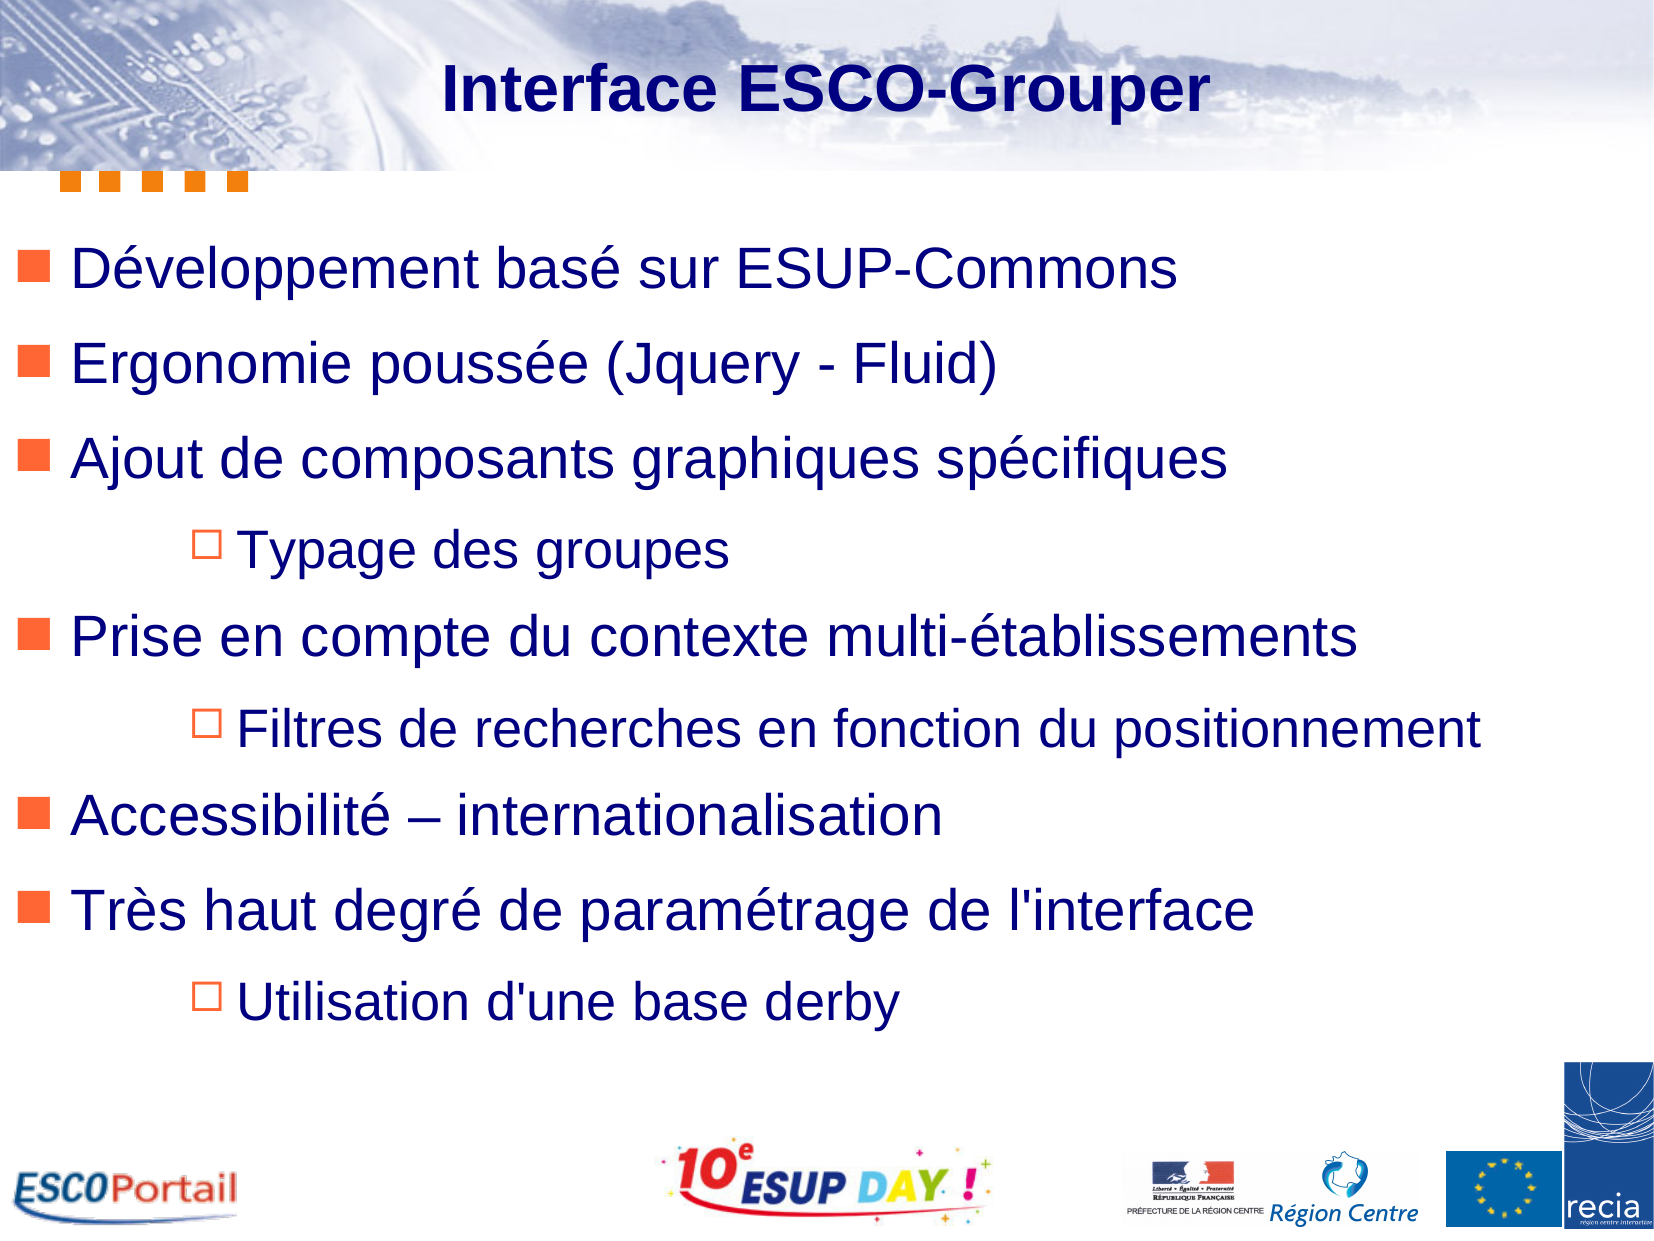

# Interface ESCO-Grouper
Développement basé sur ESUP-Commons
Ergonomie poussée (Jquery - Fluid)
Ajout de composants graphiques spécifiques
Typage des groupes
Prise en compte du contexte multi-établissements
Filtres de recherches en fonction du positionnement
Accessibilité – internationalisation
Très haut degré de paramétrage de l'interface
Utilisation d'une base derby